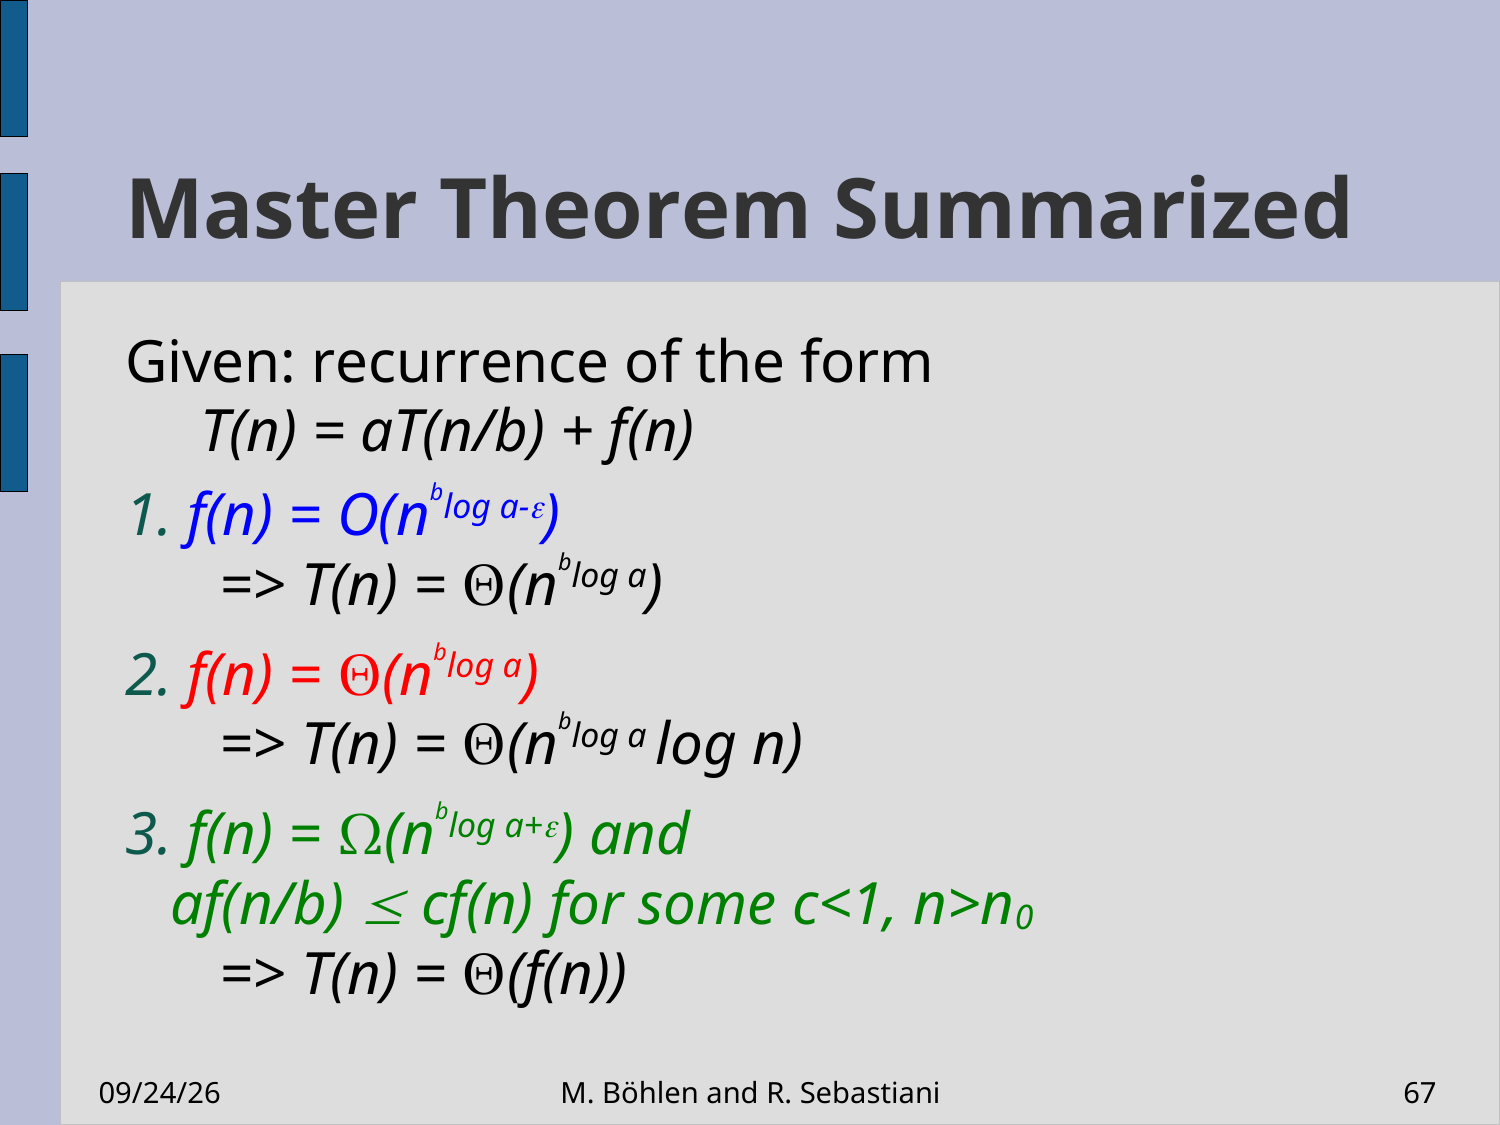

# Master Theorem Summarized
Given: recurrence of the form
	T(n) = aT(n/b) + f(n)
 f(n) = O(nblog a-e)
=> T(n) = (nblog a)
 f(n) = (nblog a)
=> T(n) = (nblog a log n)
 f(n) = (nblog a+e) and
 af(n/b)  cf(n) for some c<1, n>n0
=> T(n) = (f(n))
M. Böhlen and R. Sebastiani
67